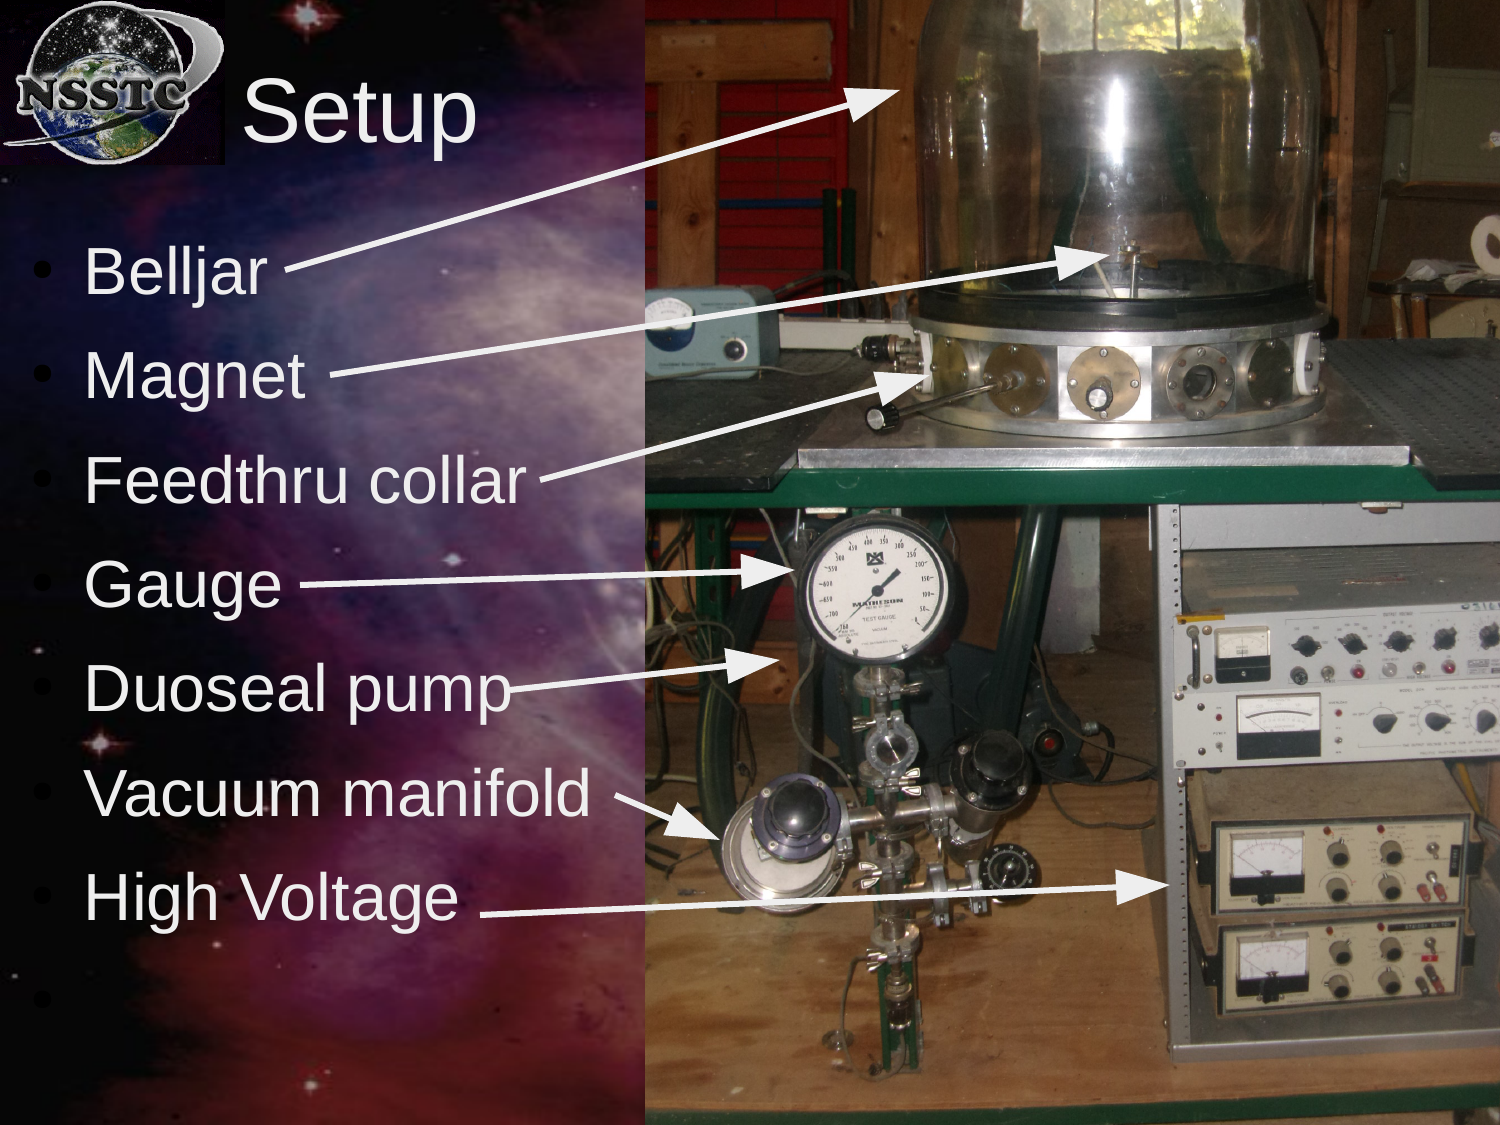

# Setup
Belljar
Magnet
Feedthru collar
Gauge
Duoseal pump
Vacuum manifold
High Voltage